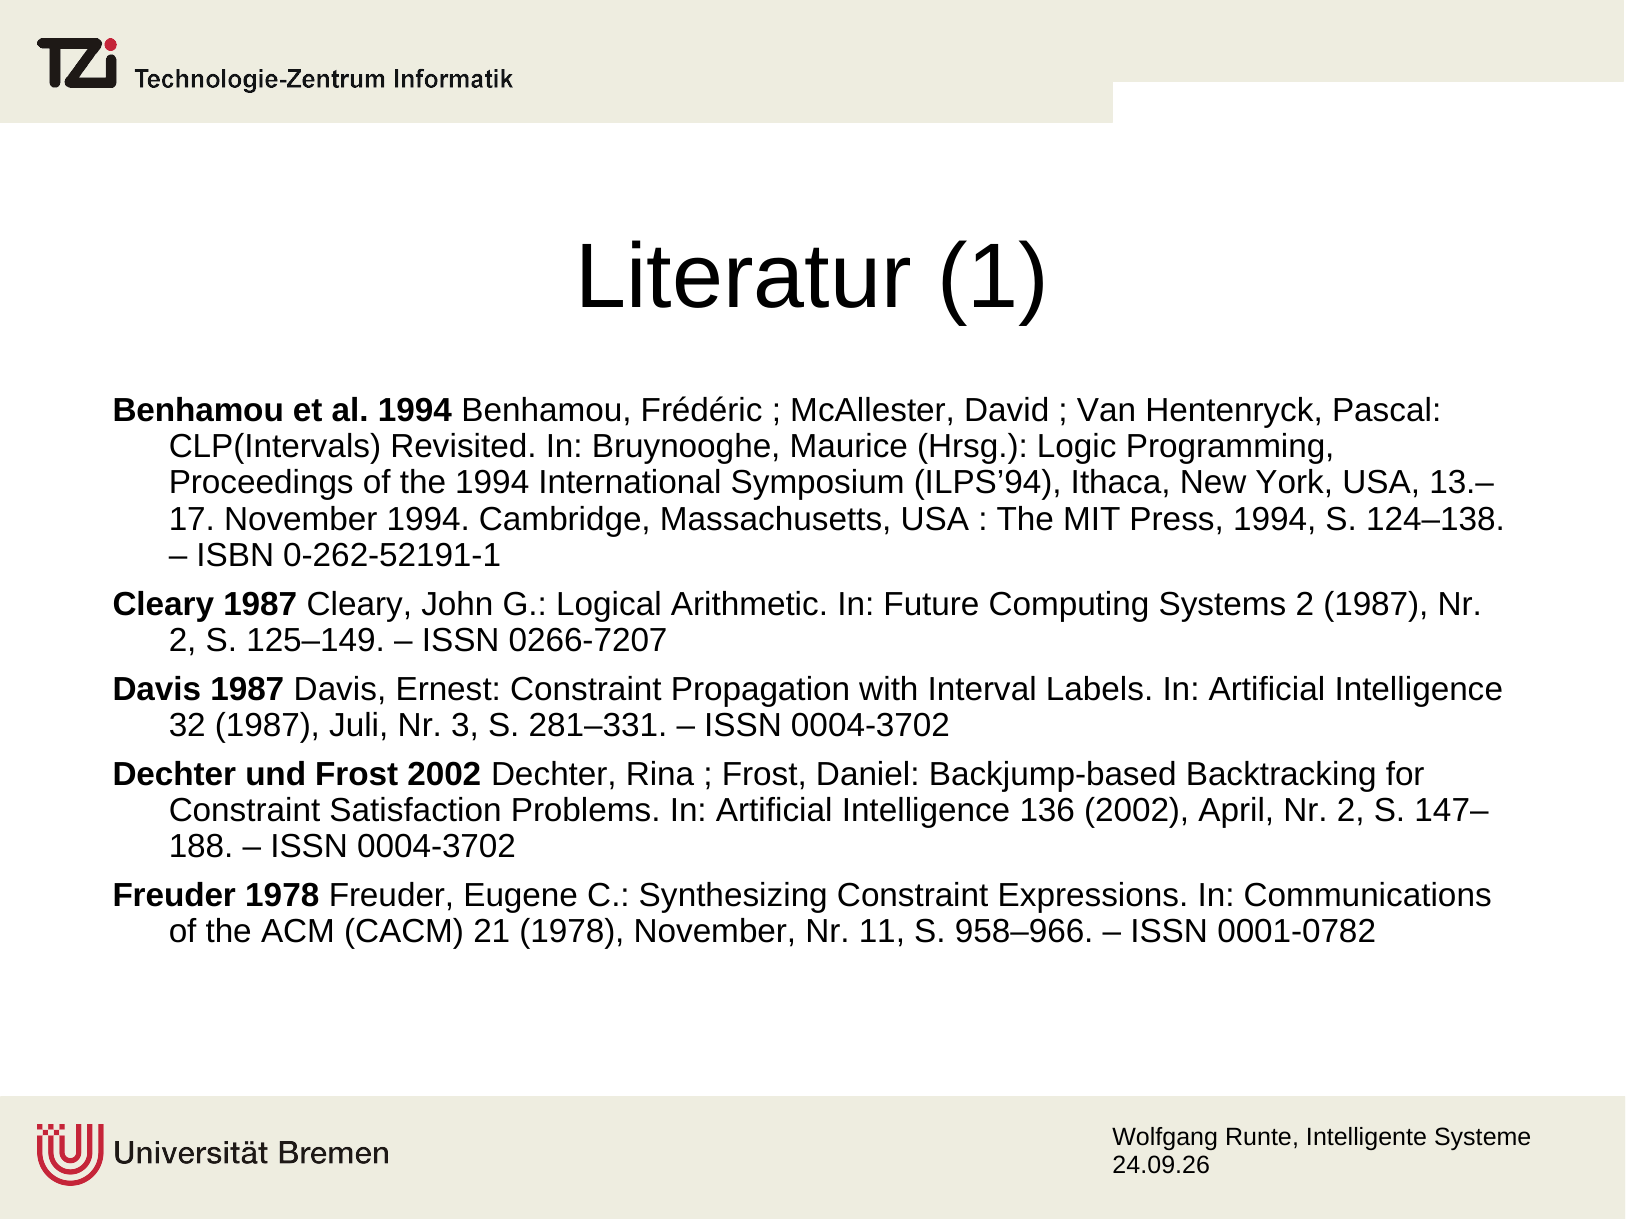

# Literatur (1)
Benhamou et al. 1994 Benhamou, Frédéric ; McAllester, David ; Van Hentenryck, Pascal: CLP(Intervals) Revisited. In: Bruynooghe, Maurice (Hrsg.): Logic Programming, Proceedings of the 1994 International Symposium (ILPS’94), Ithaca, New York, USA, 13.–17. November 1994. Cambridge, Massachusetts, USA : The MIT Press, 1994, S. 124–138. – ISBN 0-262-52191-1
Cleary 1987 Cleary, John G.: Logical Arithmetic. In: Future Computing Systems 2 (1987), Nr. 2, S. 125–149. – ISSN 0266-7207
Davis 1987 Davis, Ernest: Constraint Propagation with Interval Labels. In: Artificial Intelligence 32 (1987), Juli, Nr. 3, S. 281–331. – ISSN 0004-3702
Dechter und Frost 2002 Dechter, Rina ; Frost, Daniel: Backjump-based Backtracking for Constraint Satisfaction Problems. In: Artificial Intelligence 136 (2002), April, Nr. 2, S. 147–188. – ISSN 0004-3702
Freuder 1978 Freuder, Eugene C.: Synthesizing Constraint Expressions. In: Communications of the ACM (CACM) 21 (1978), November, Nr. 11, S. 958–966. – ISSN 0001-0782